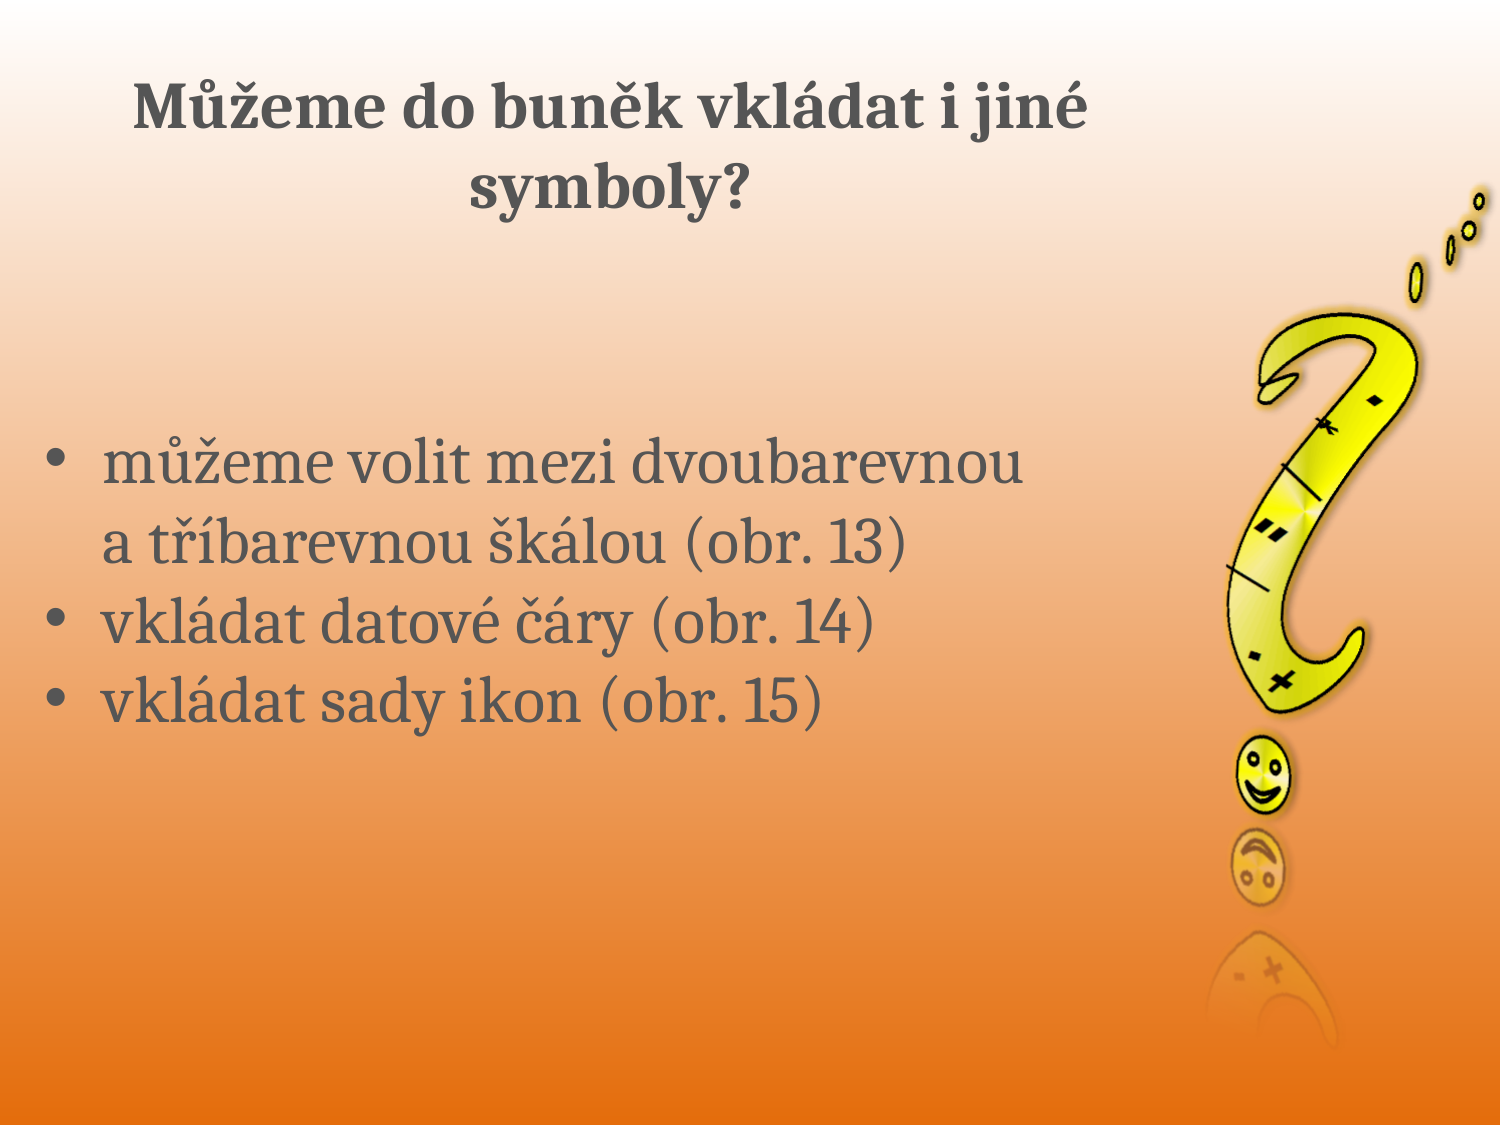

Můžeme do buněk vkládat i jiné symboly?
můžeme volit mezi dvoubarevnou
a tříbarevnou škálou (obr. 13)
vkládat datové čáry (obr. 14)
vkládat sady ikon (obr. 15)